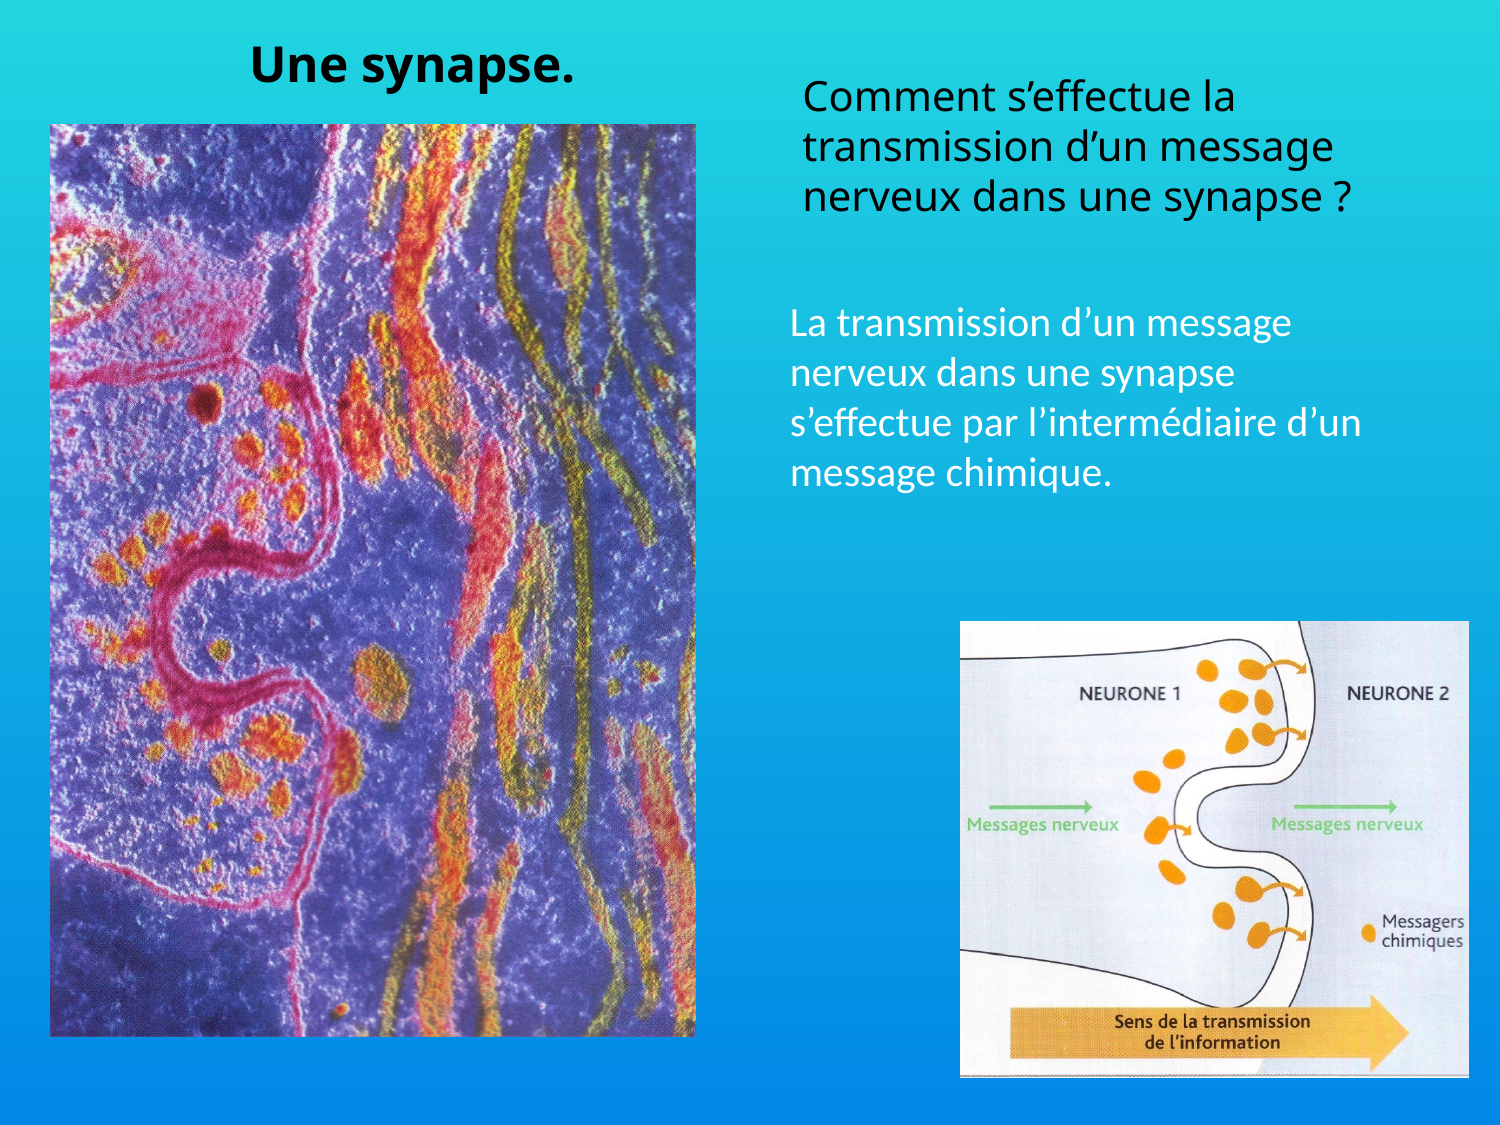

# Une synapse.
Comment s’effectue la transmission d’un message nerveux dans une synapse ?
La transmission d’un message nerveux dans une synapse s’effectue par l’intermédiaire d’un message chimique.